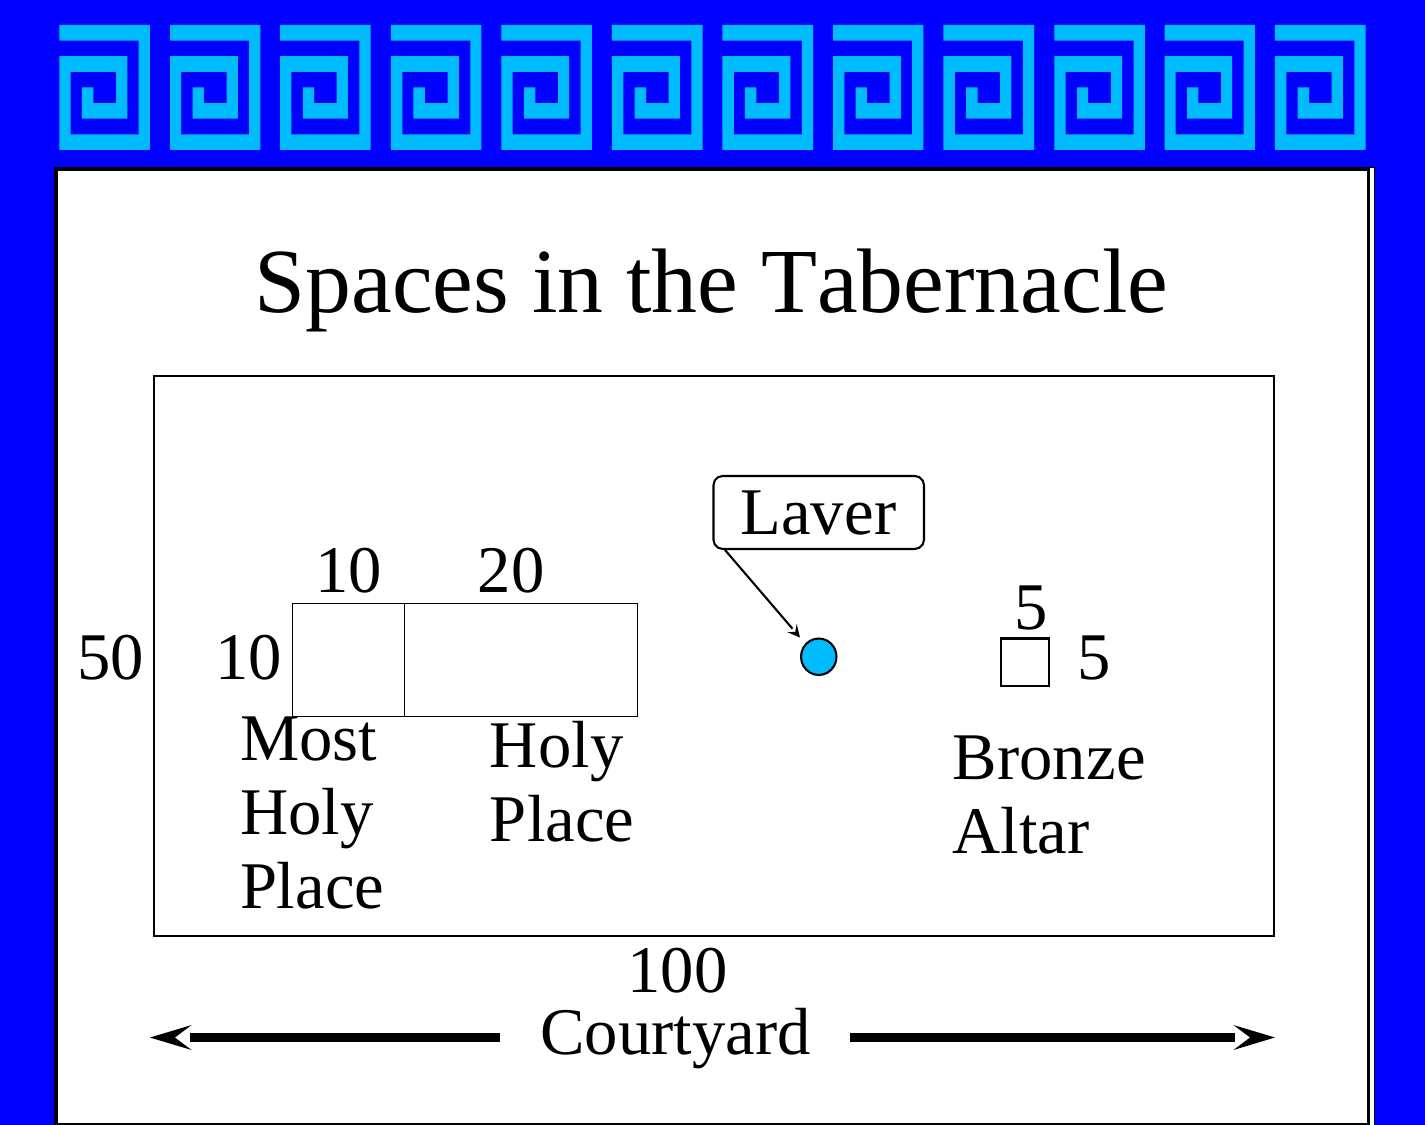

# Spaces in the Tabernacle
50
100
Courtyard
Laver
20
Holy Place
10
5
5
Bronze Altar
10
Most Holy Place